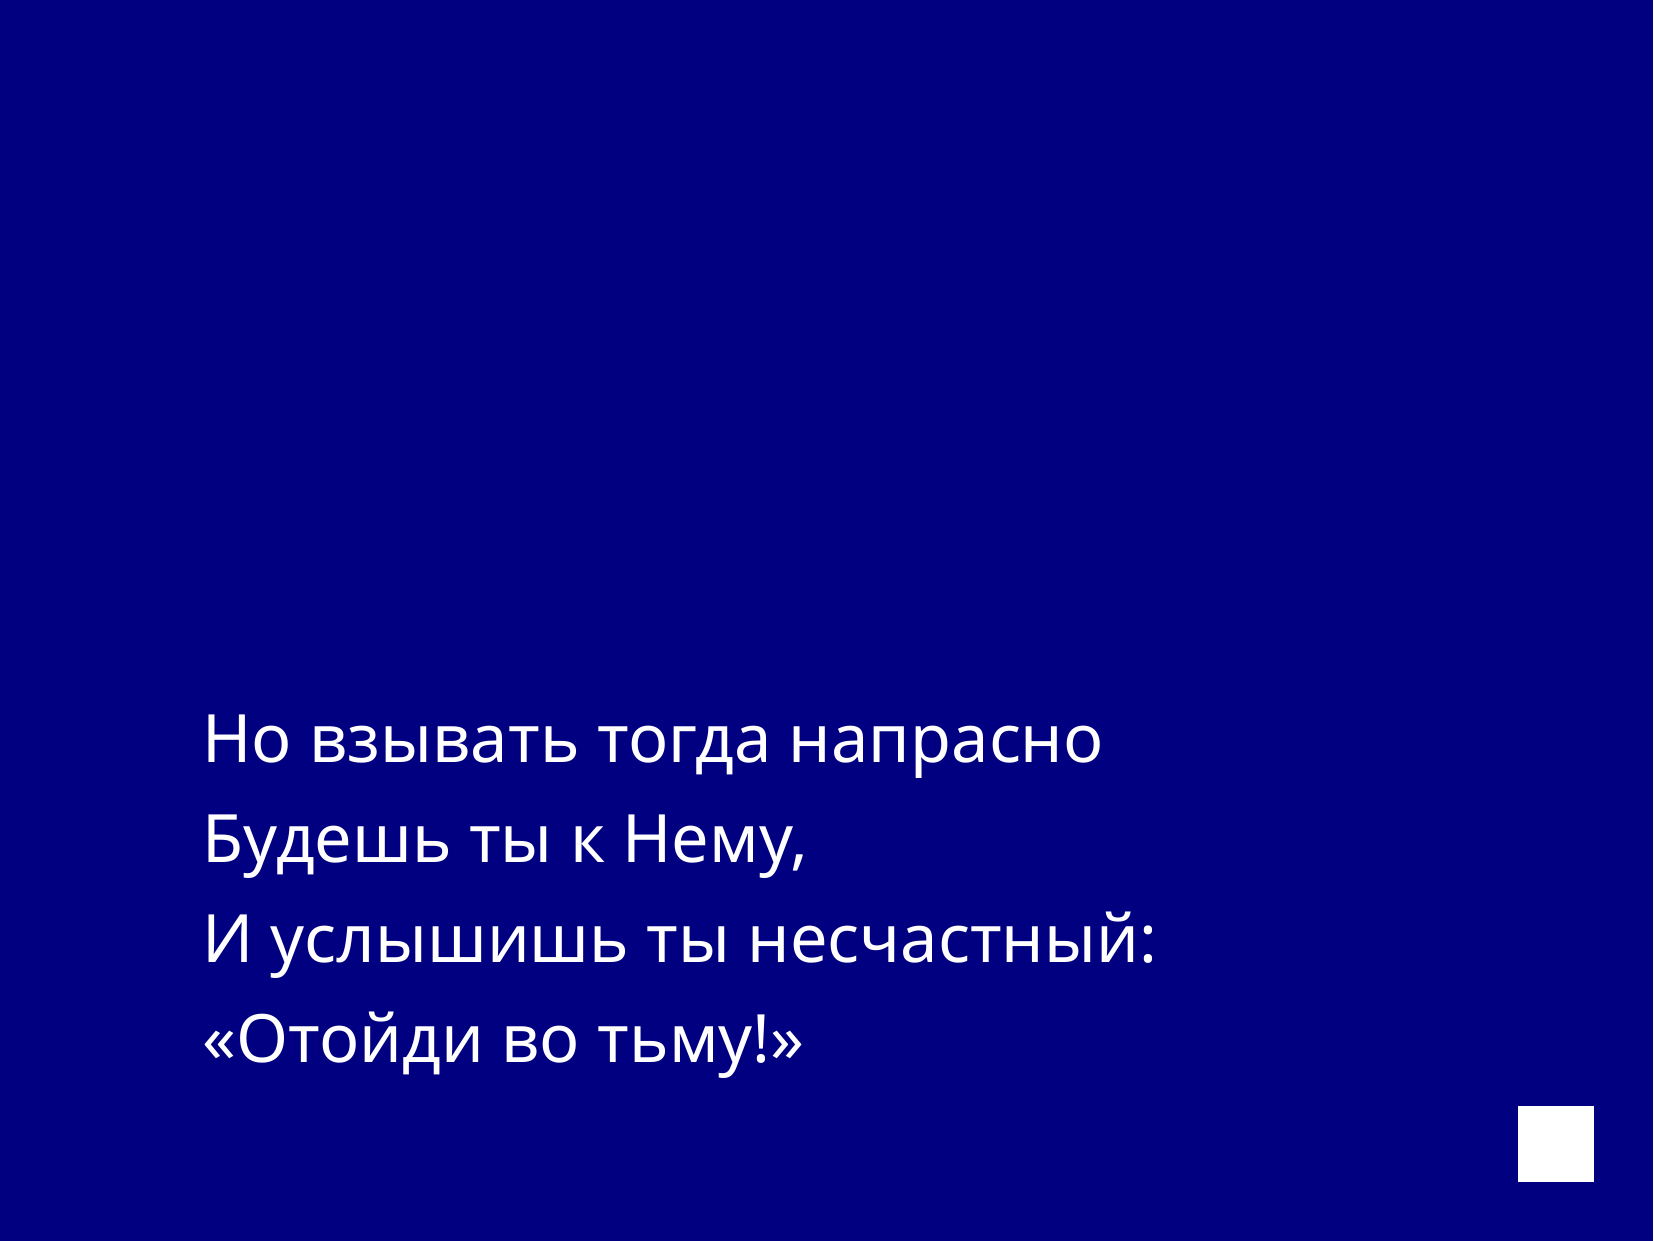

Но взывать тогда напрасно
	Будешь ты к Нему,
	И услышишь ты несчастный:
	«Отойди во тьму!»